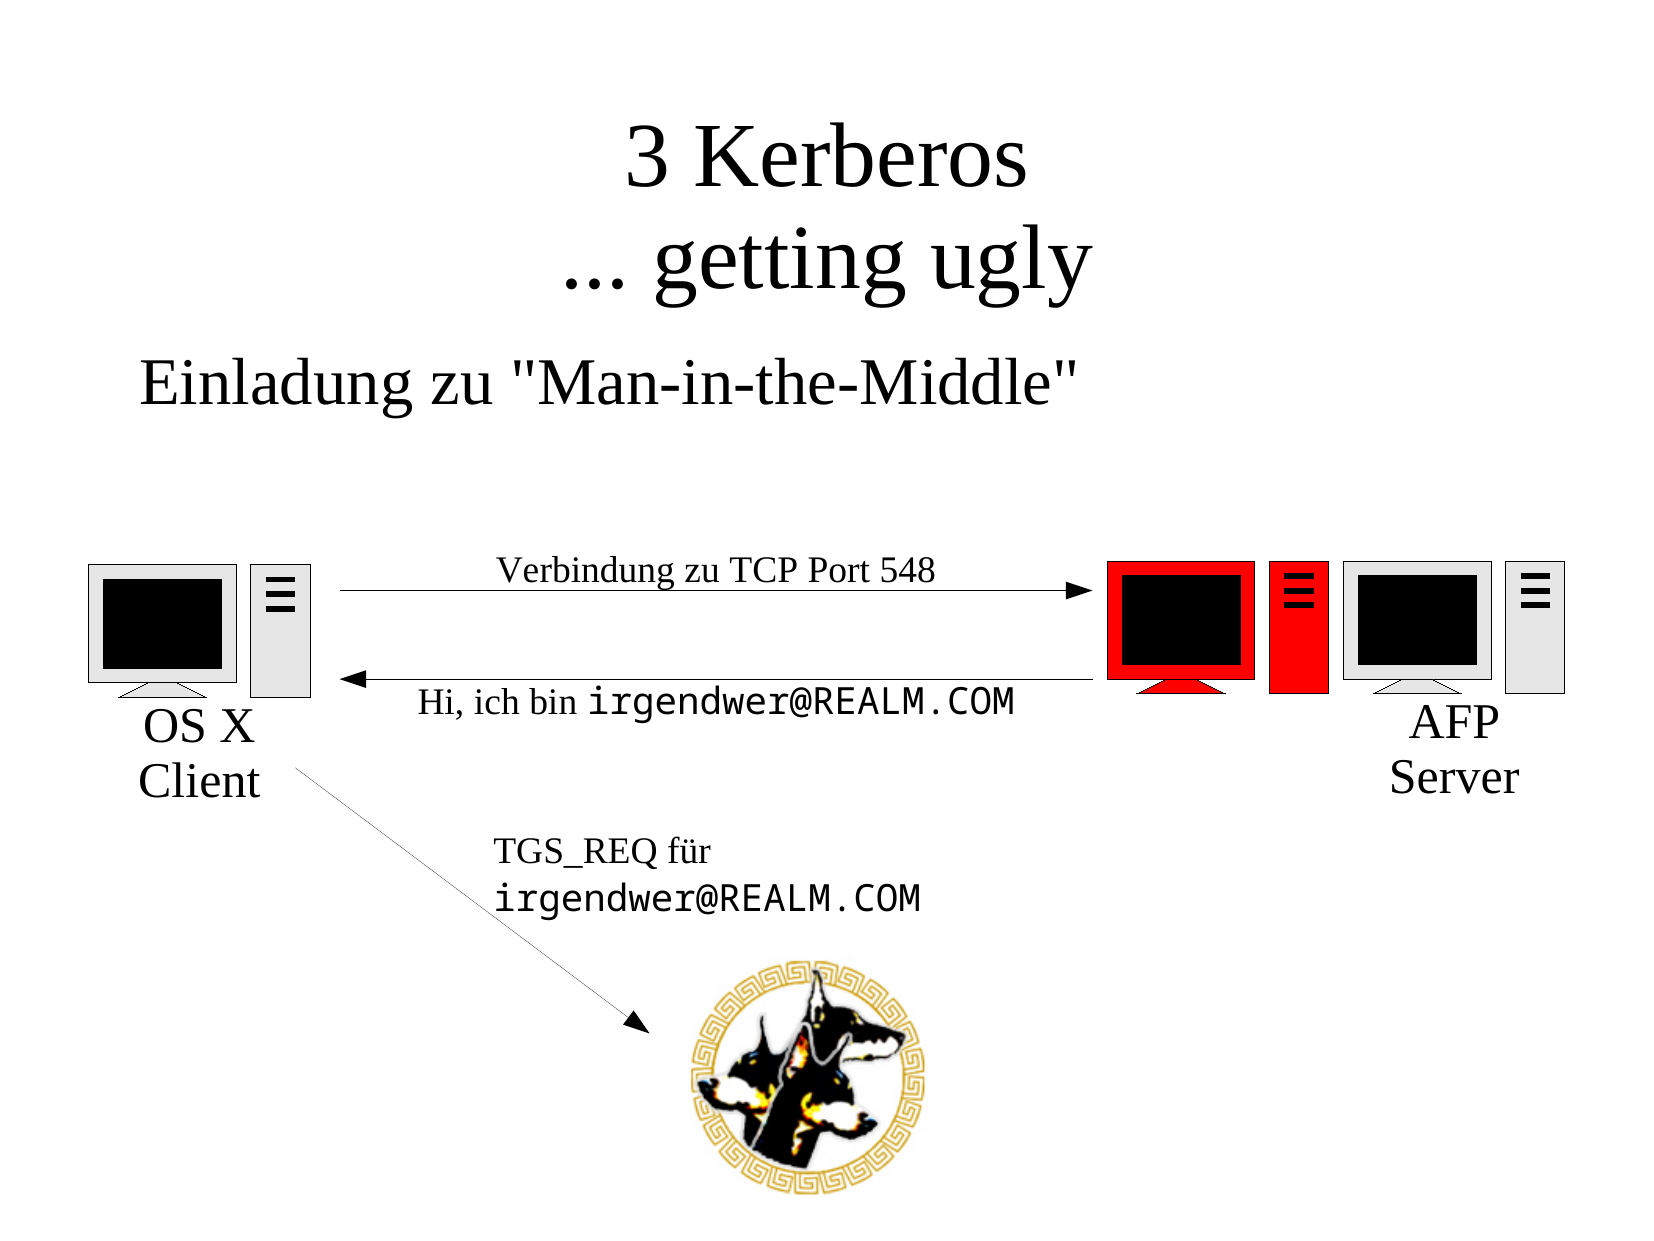

# 3 Kerberos ... getting ugly
Einladung zu "Man-in-the-Middle"
Verbindung zu TCP Port 548
Hi, ich bin irgendwer@REALM.COM
AFP Server
OS X Client
TGS_REQ für
irgendwer@REALM.COM